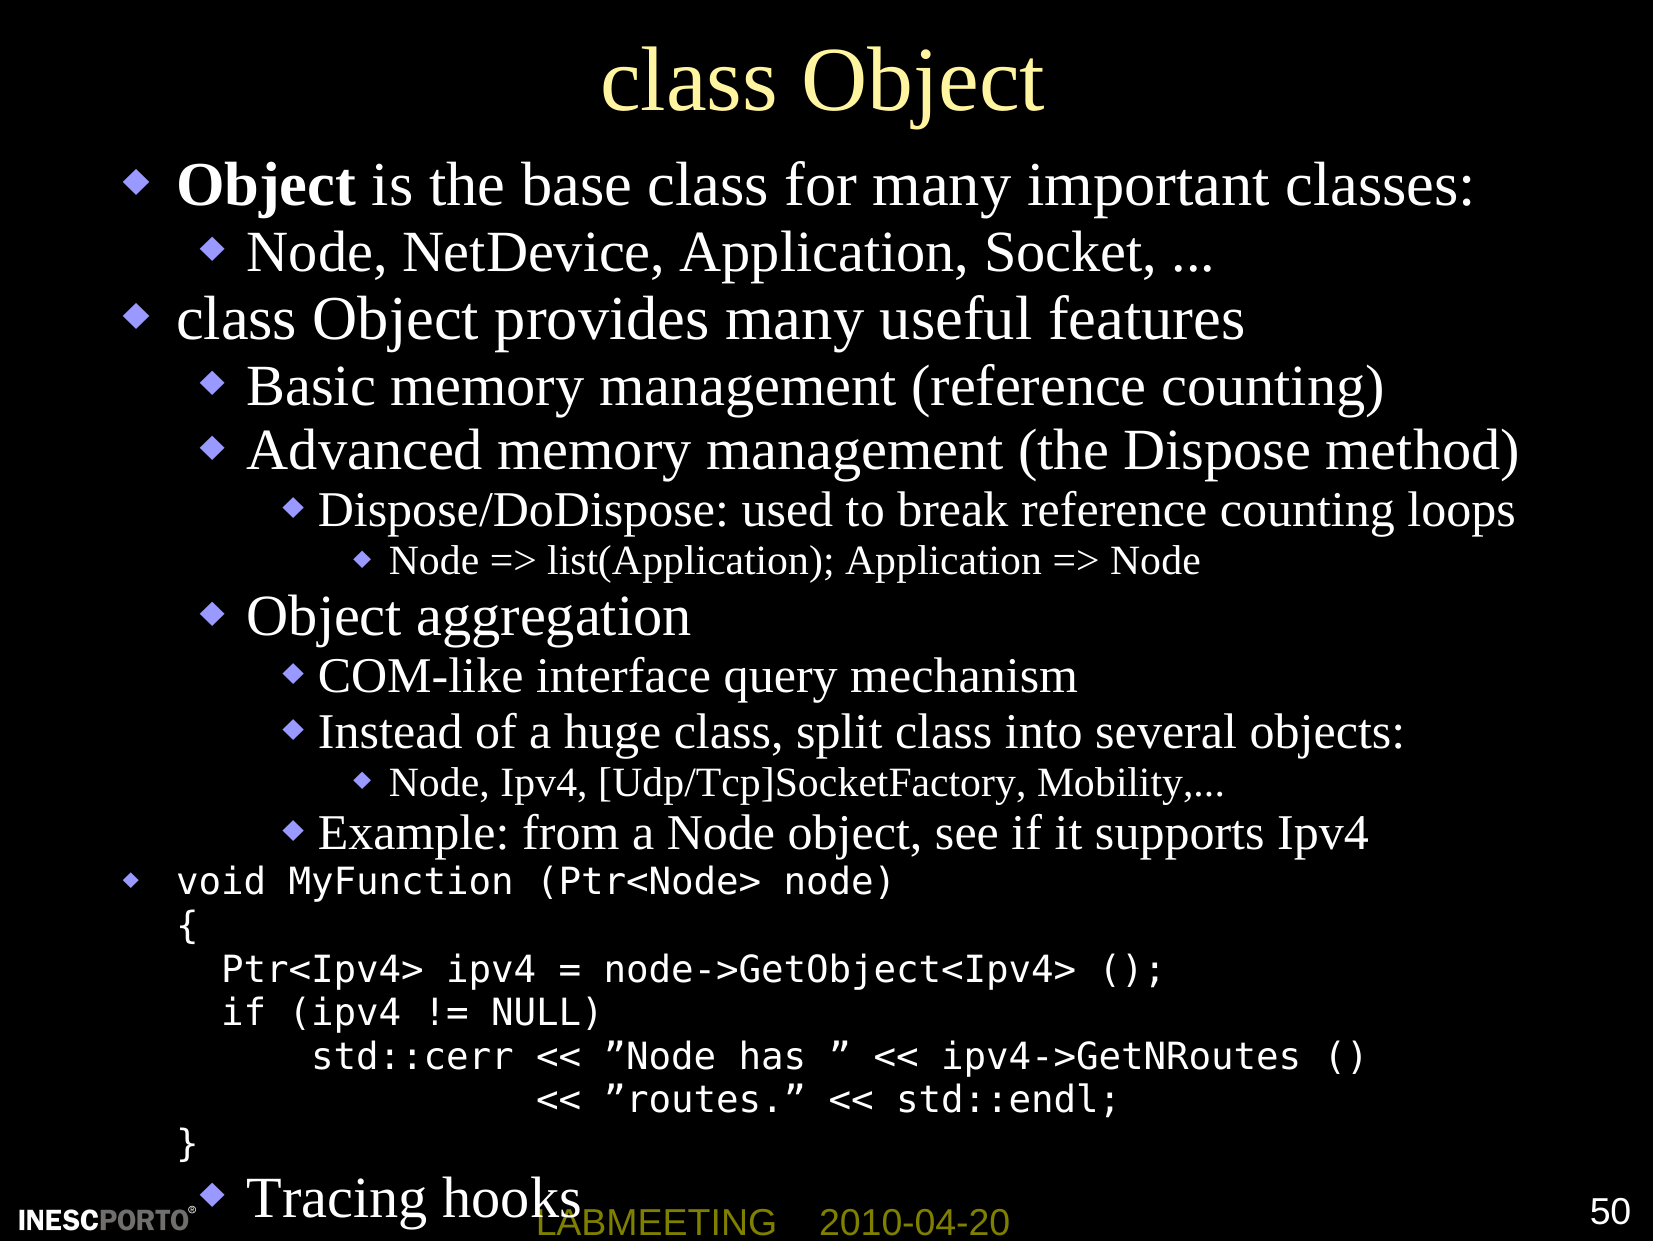

# class Object
Object is the base class for many important classes:
Node, NetDevice, Application, Socket, ...
class Object provides many useful features
Basic memory management (reference counting)
Advanced memory management (the Dispose method)
Dispose/DoDispose: used to break reference counting loops
Node => list(Application); Application => Node
Object aggregation
COM-like interface query mechanism
Instead of a huge class, split class into several objects:
Node, Ipv4, [Udp/Tcp]SocketFactory, Mobility,...
Example: from a Node object, see if it supports Ipv4
void MyFunction (Ptr<Node> node)
{
 Ptr<Ipv4> ipv4 = node->GetObject<Ipv4> ();
 if (ipv4 != NULL)
 std::cerr << ”Node has ” << ipv4->GetNRoutes ()
 << ”routes.” << std::endl;
}
Tracing hooks